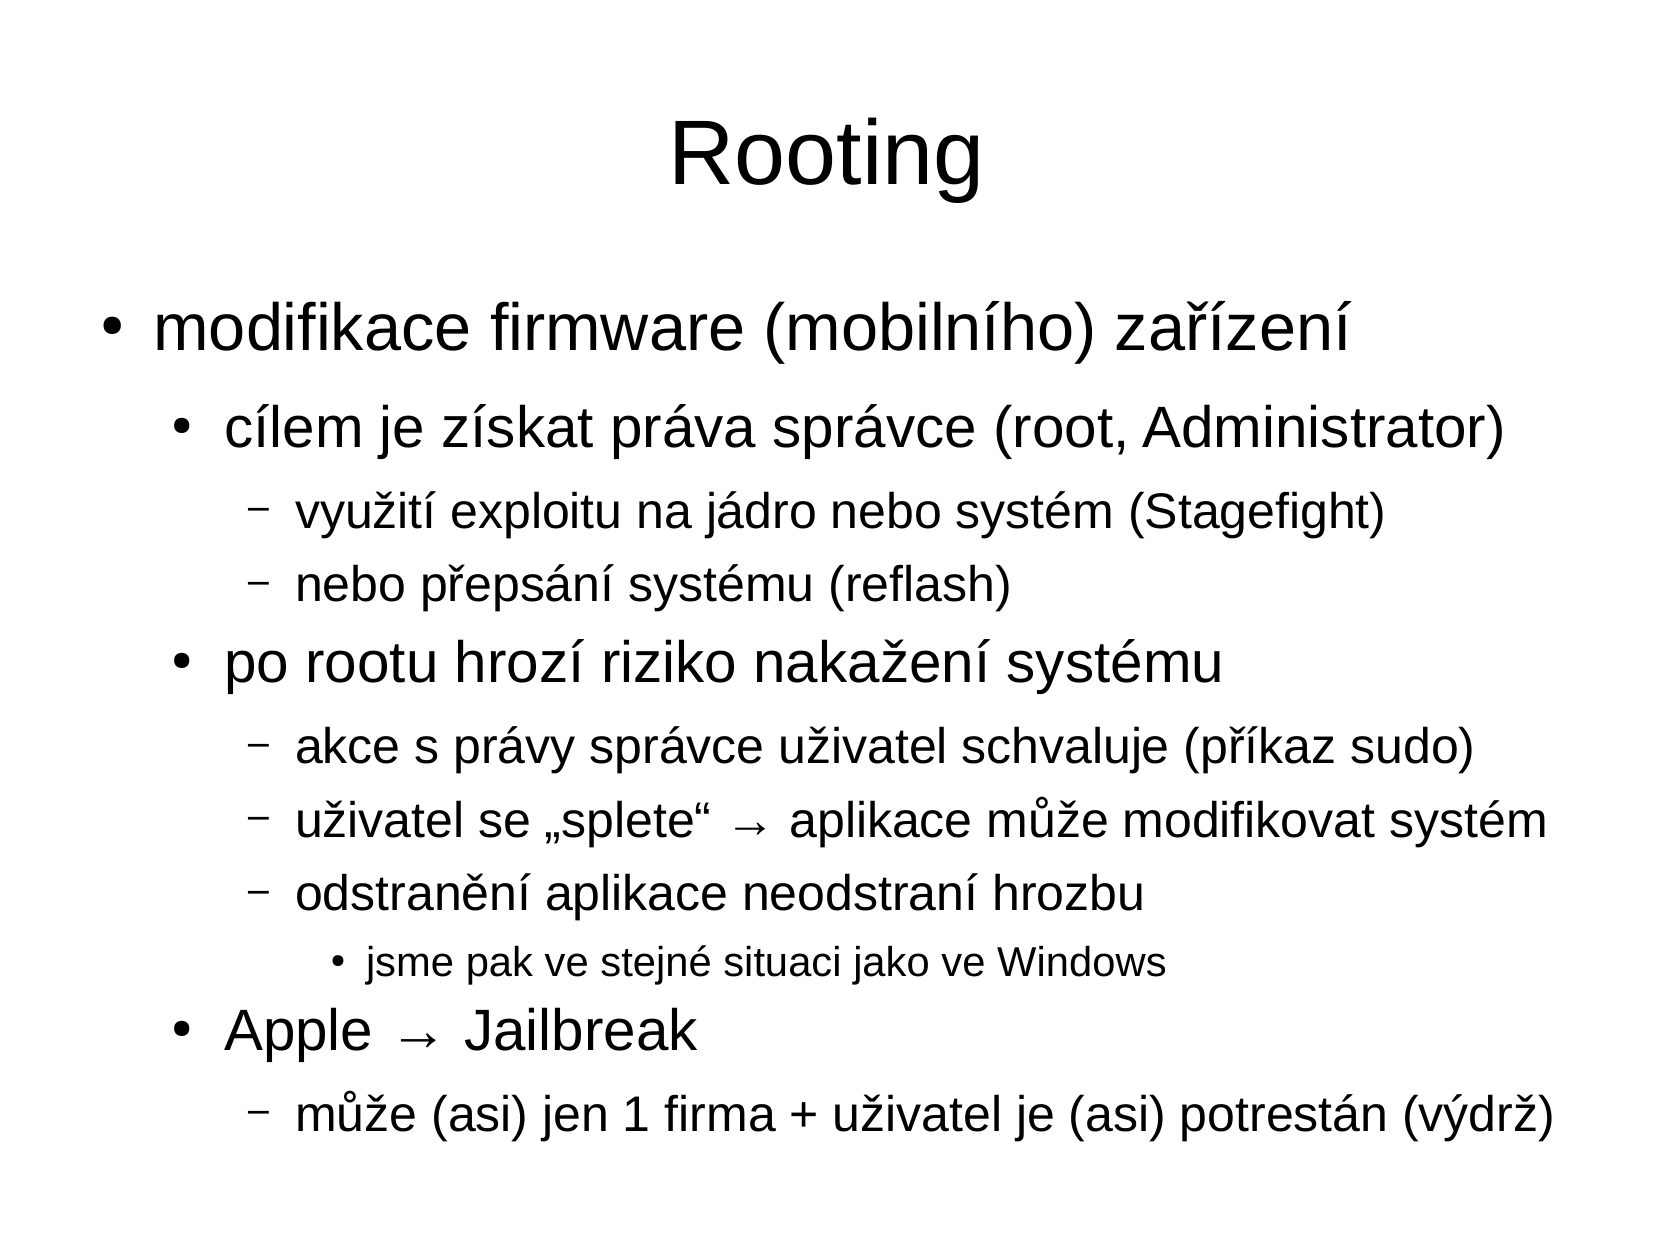

# Rooting
modifikace firmware (mobilního) zařízení
cílem je získat práva správce (root, Administrator)
využití exploitu na jádro nebo systém (Stagefight)
nebo přepsání systému (reflash)
po rootu hrozí riziko nakažení systému
akce s právy správce uživatel schvaluje (příkaz sudo)
uživatel se „splete“ → aplikace může modifikovat systém
odstranění aplikace neodstraní hrozbu
jsme pak ve stejné situaci jako ve Windows
Apple → Jailbreak
může (asi) jen 1 firma + uživatel je (asi) potrestán (výdrž)